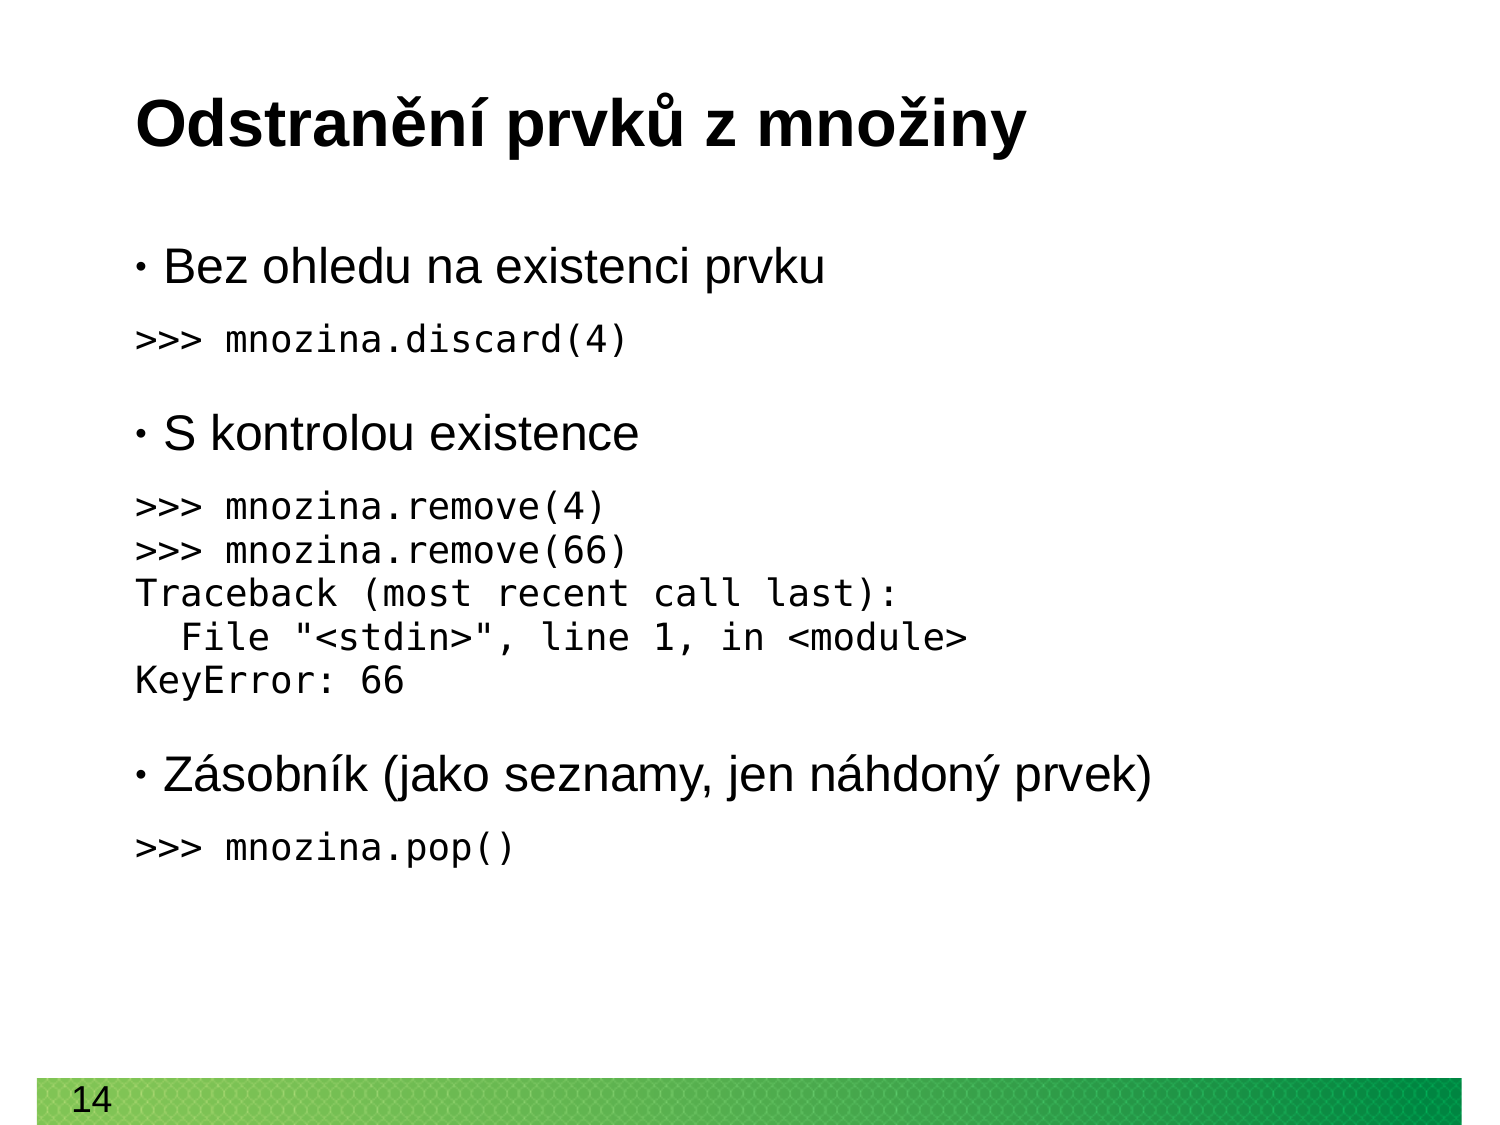

# Odstranění prvků z množiny
Bez ohledu na existenci prvku
>>> mnozina.discard(4)
S kontrolou existence
>>> mnozina.remove(4)
>>> mnozina.remove(66)
Traceback (most recent call last):
 File "<stdin>", line 1, in <module>
KeyError: 66
Zásobník (jako seznamy, jen náhdoný prvek)
>>> mnozina.pop()